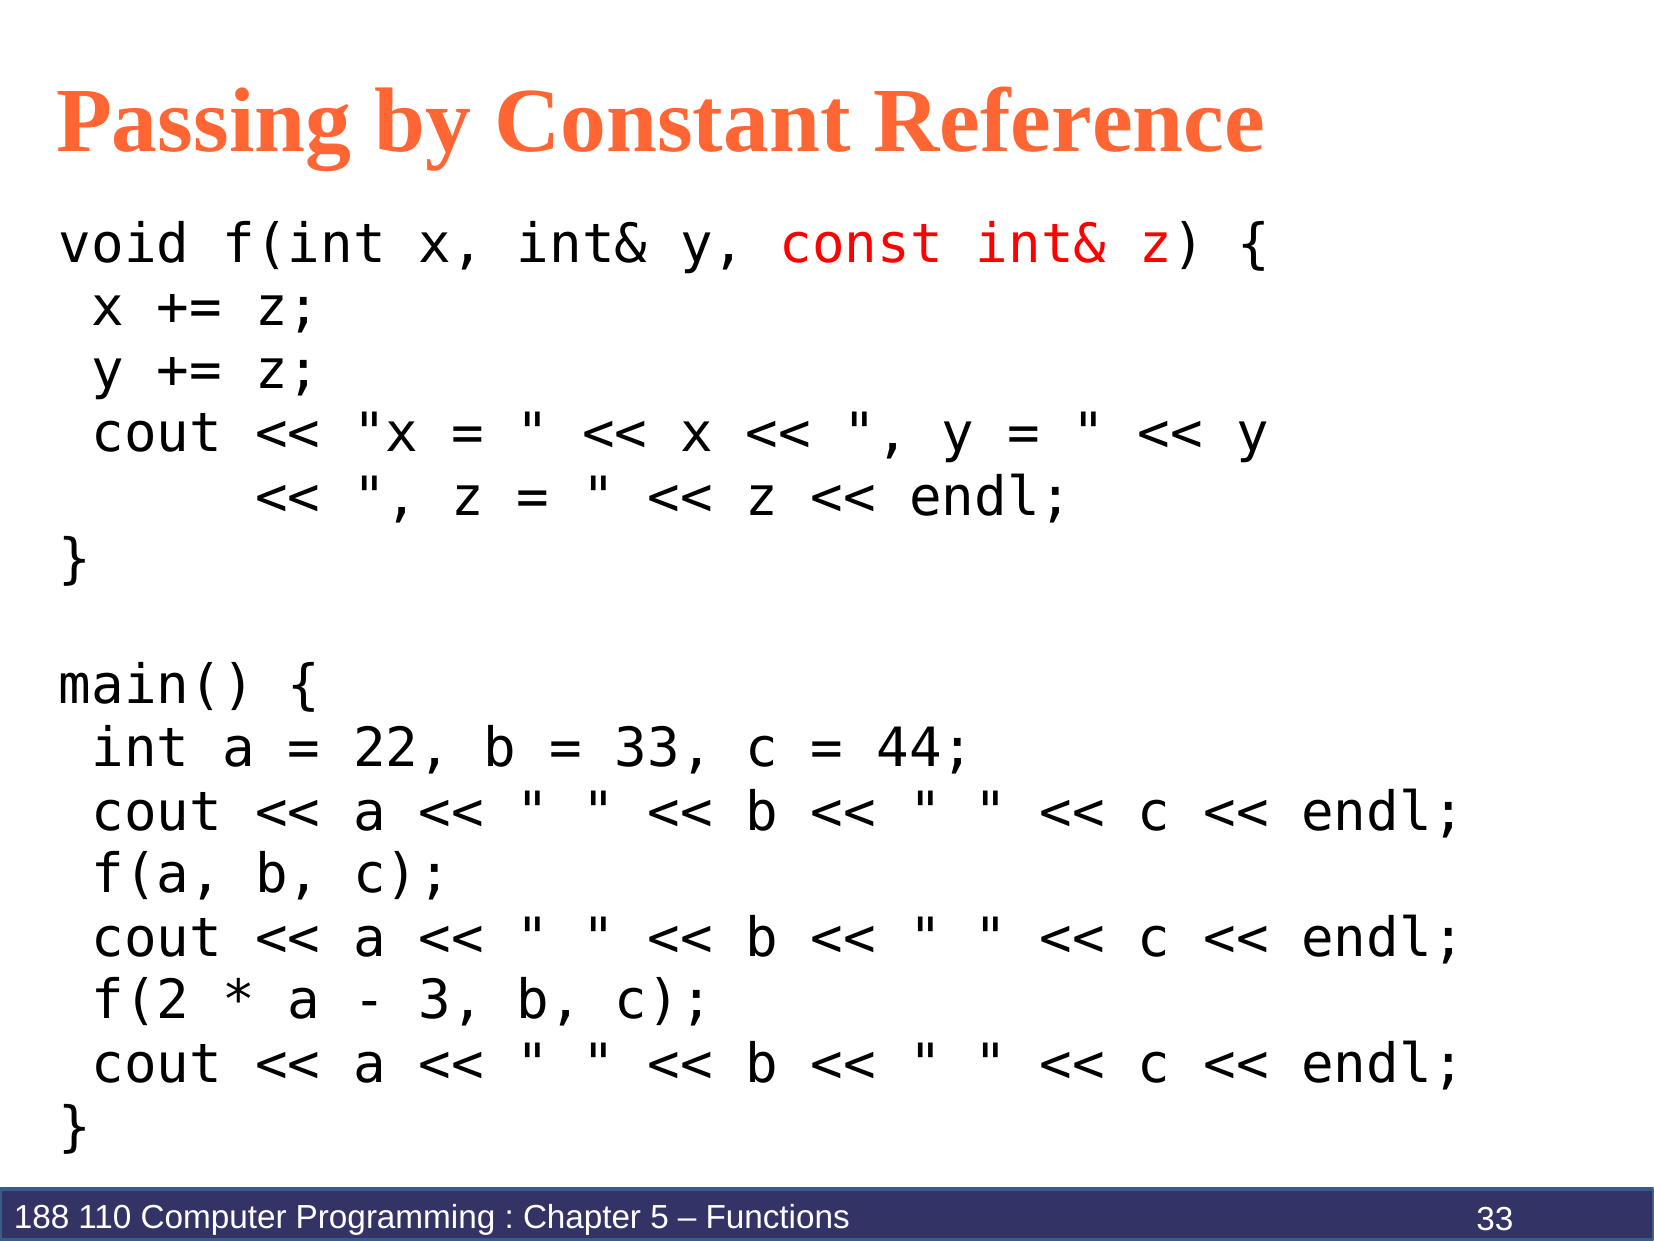

# Passing by Constant Reference
void f(int x, int& y, const int& z) {
 x += z;
 y += z;
 cout << "x = " << x << ", y = " << y
 << ", z = " << z << endl;
}
main() {
 int a = 22, b = 33, c = 44;
 cout << a << " " << b << " " << c << endl;
 f(a, b, c);
 cout << a << " " << b << " " << c << endl;
 f(2 * a - 3, b, c);
 cout << a << " " << b << " " << c << endl;
}